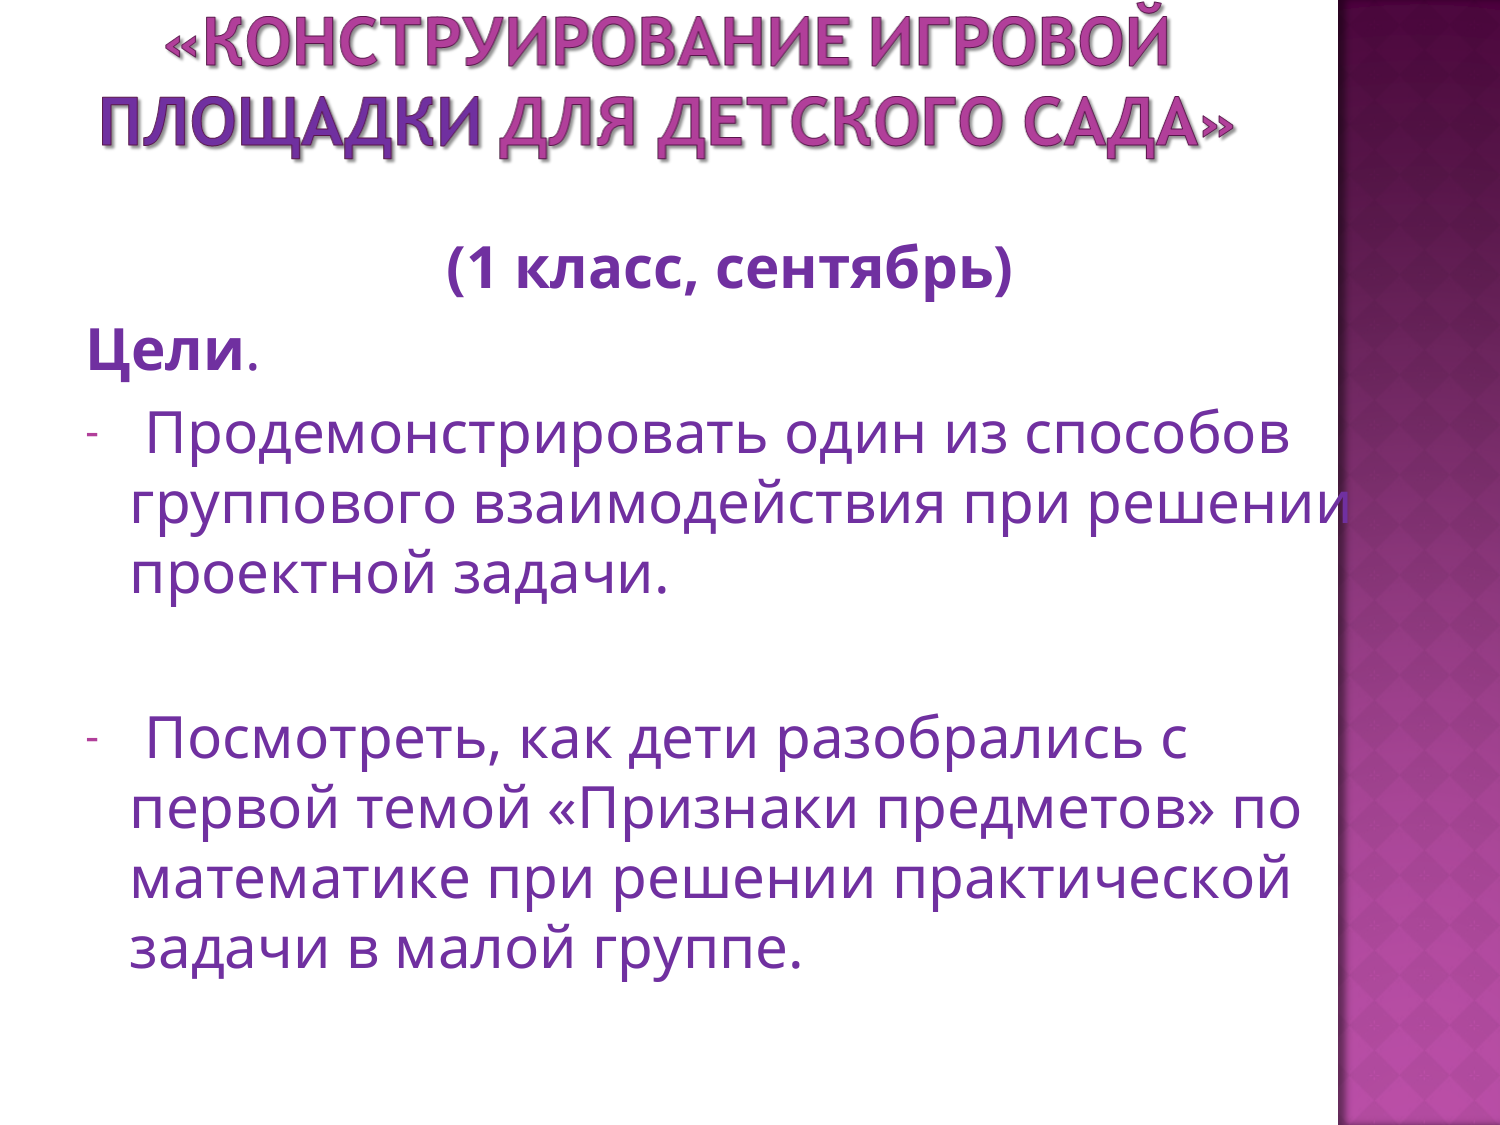

(1 класс, сентябрь)
Цели.
 Продемонстрировать один из способов группового взаимодействия при решении проектной задачи.
 Посмотреть, как дети разобрались с первой темой «Признаки предметов» по математике при решении практической задачи в малой группе.